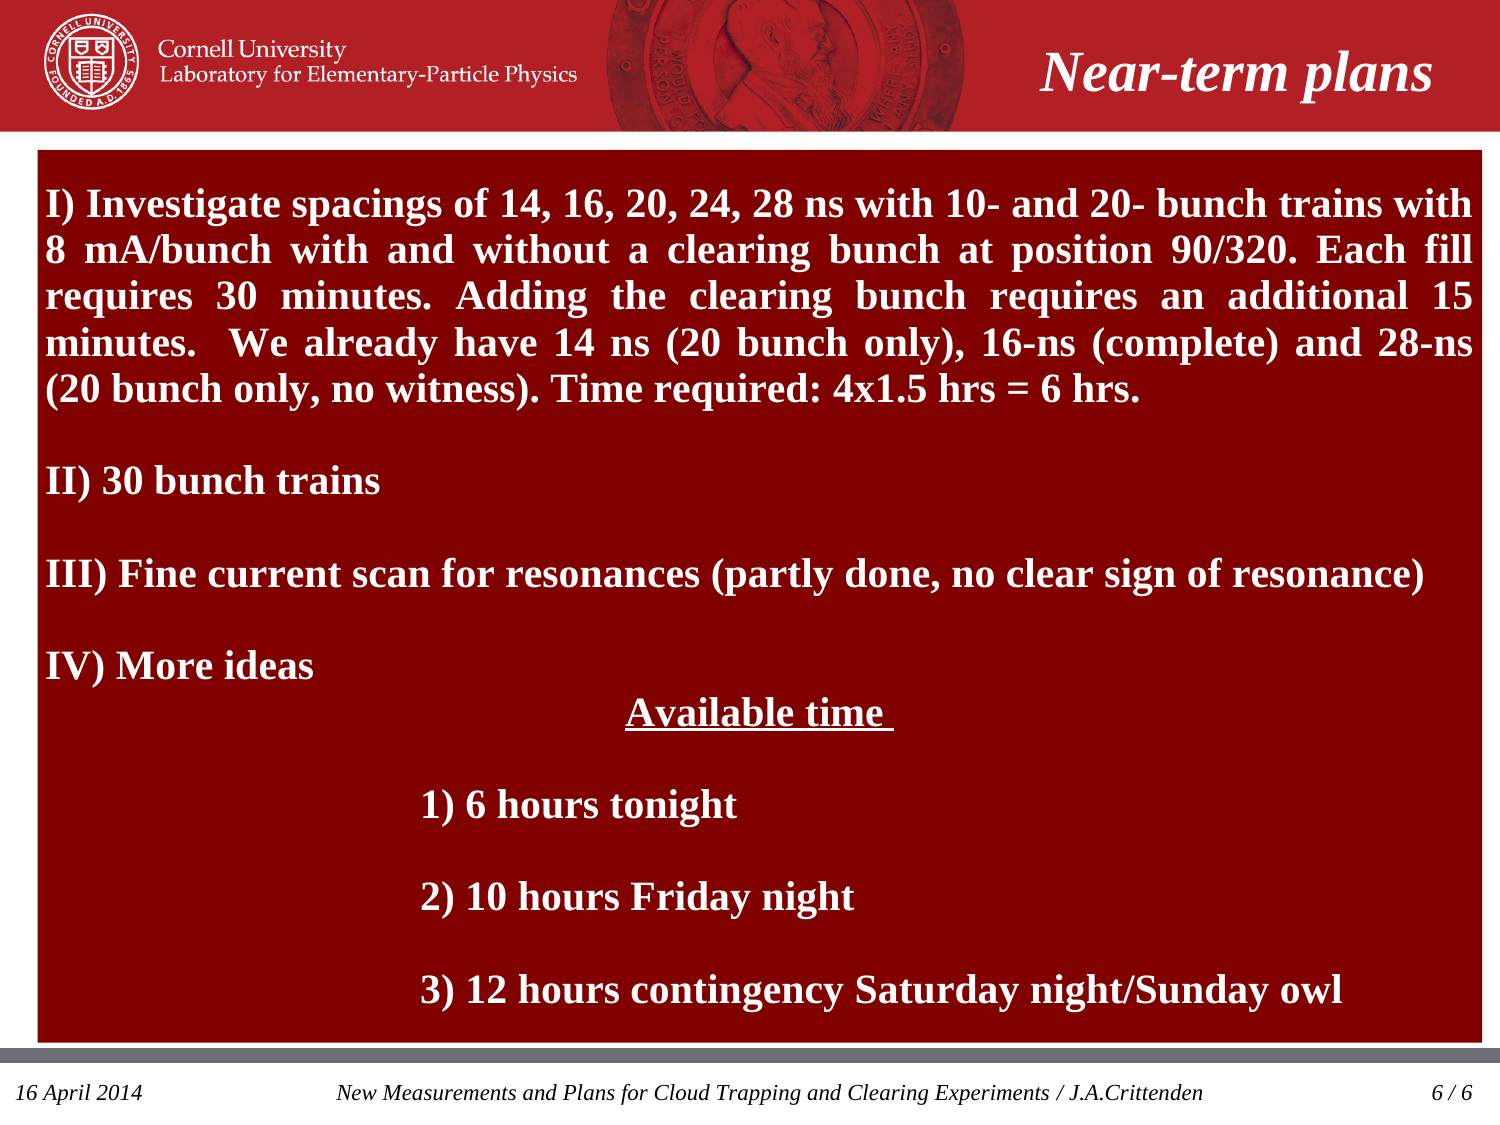

# Near-term plans
I) Investigate spacings of 14, 16, 20, 24, 28 ns with 10- and 20- bunch trains with 8 mA/bunch with and without a clearing bunch at position 90/320. Each fill requires 30 minutes. Adding the clearing bunch requires an additional 15 minutes. We already have 14 ns (20 bunch only), 16-ns (complete) and 28-ns (20 bunch only, no witness). Time required: 4x1.5 hrs = 6 hrs.
II) 30 bunch trains
III) Fine current scan for resonances (partly done, no clear sign of resonance)
IV) More ideas
Available time
						1) 6 hours tonight
						2) 10 hours Friday night
						3) 12 hours contingency Saturday night/Sunday owl